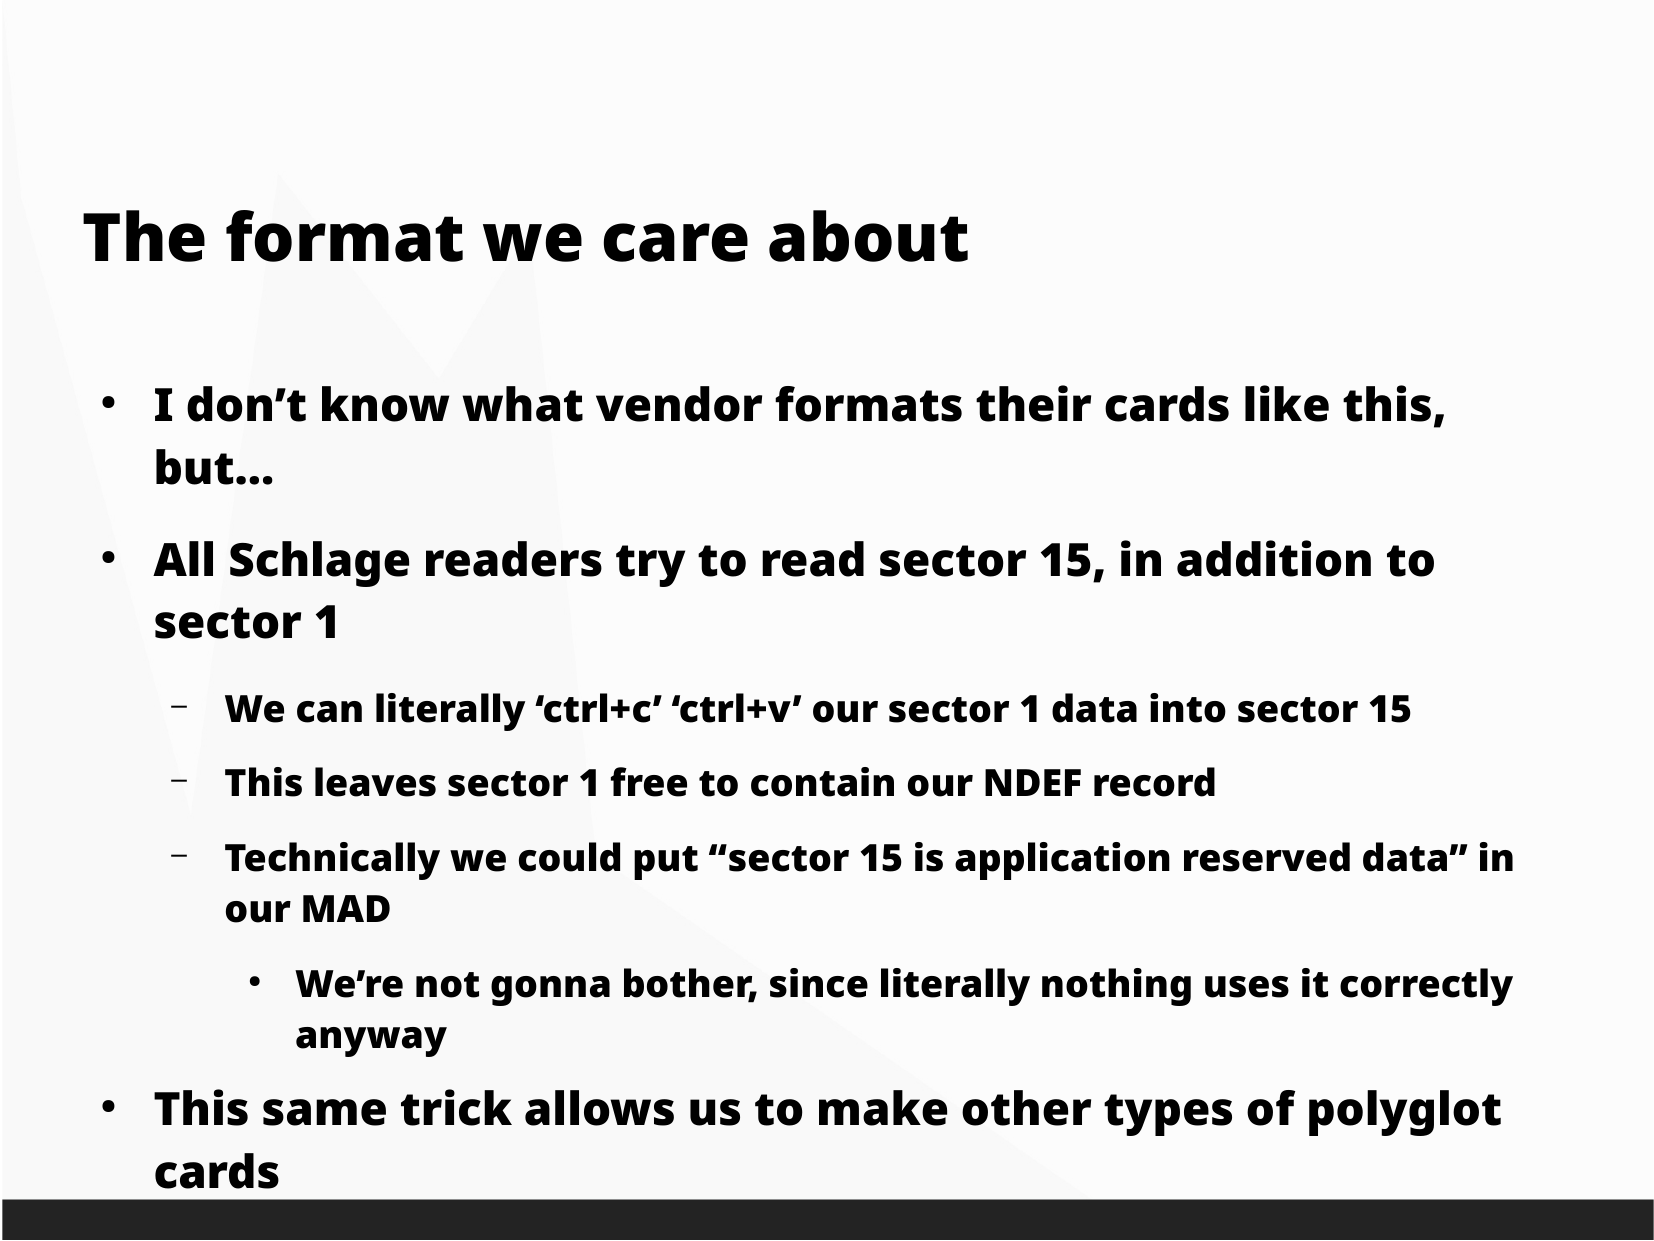

# The format we care about
I don’t know what vendor formats their cards like this, but…
All Schlage readers try to read sector 15, in addition to sector 1
We can literally ‘ctrl+c’ ‘ctrl+v’ our sector 1 data into sector 15
This leaves sector 1 free to contain our NDEF record
Technically we could put “sector 15 is application reserved data” in our MAD
We’re not gonna bother, since literally nothing uses it correctly anyway
This same trick allows us to make other types of polyglot cards
Noah’s Elements+Tech ring
Single card that works on my apartment’s door and at Tech
Very handy for windier days in the winter; Works through gloves